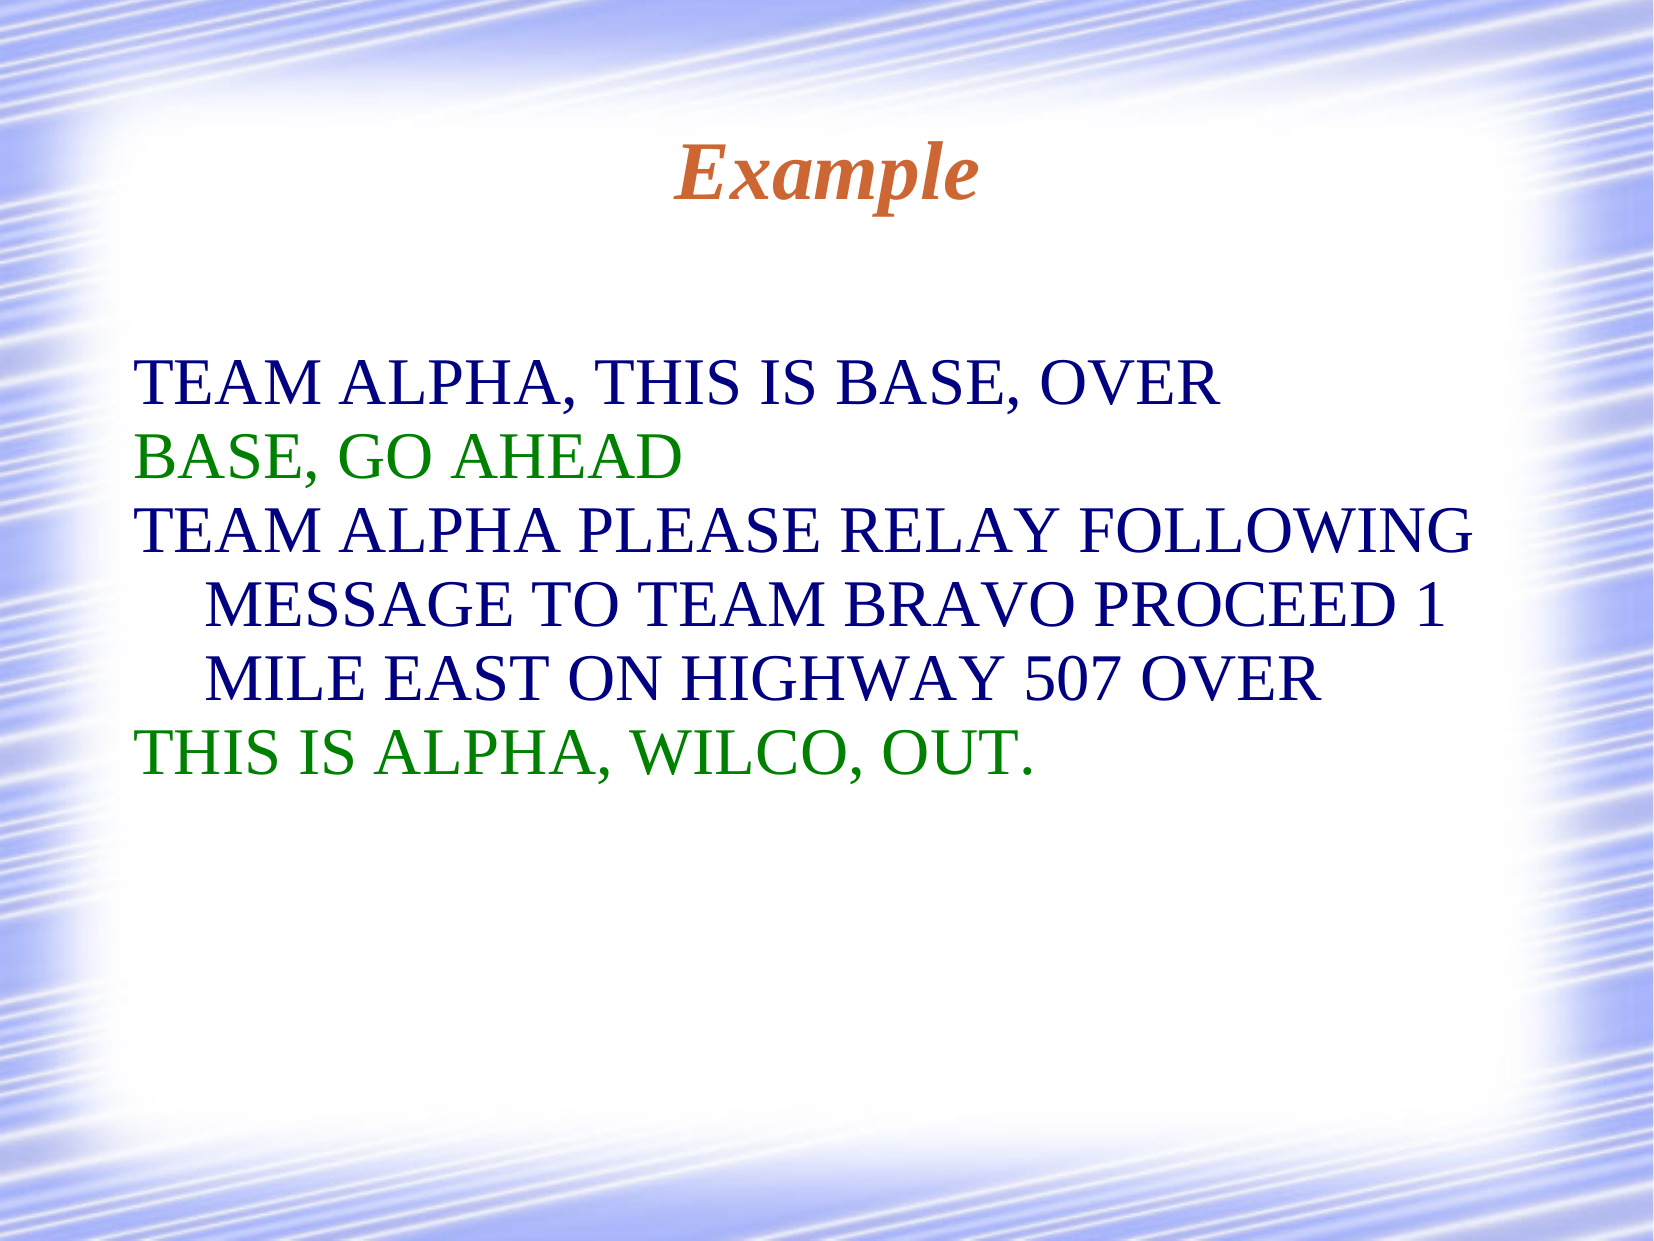

# Example
TEAM ALPHA, THIS IS BASE, OVER
BASE, GO AHEAD
TEAM ALPHA PLEASE RELAY FOLLOWING MESSAGE TO TEAM BRAVO PROCEED 1 MILE EAST ON HIGHWAY 507 OVER
THIS IS ALPHA, WILCO, OUT.